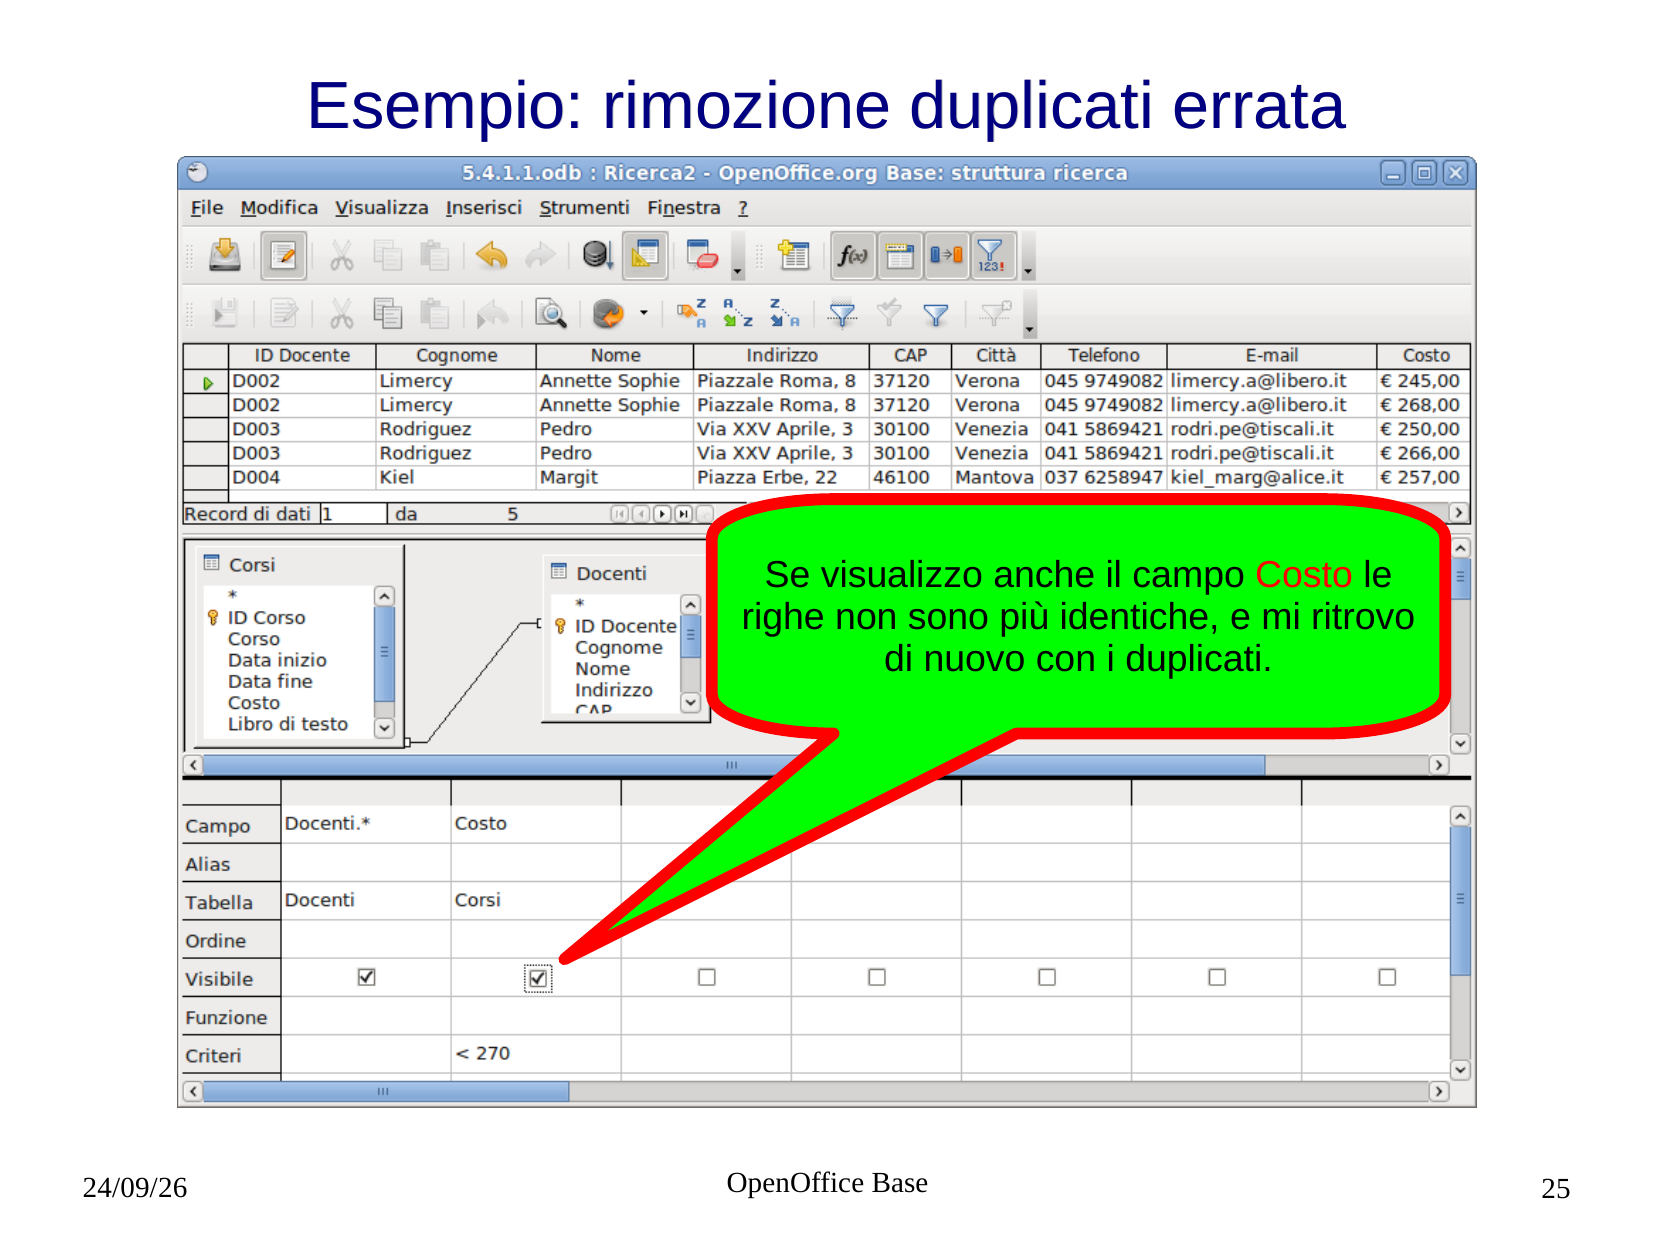

# Esempio: rimozione duplicati errata
Se visualizzo anche il campo Costo le
righe non sono più identiche, e mi ritrovo
di nuovo con i duplicati.